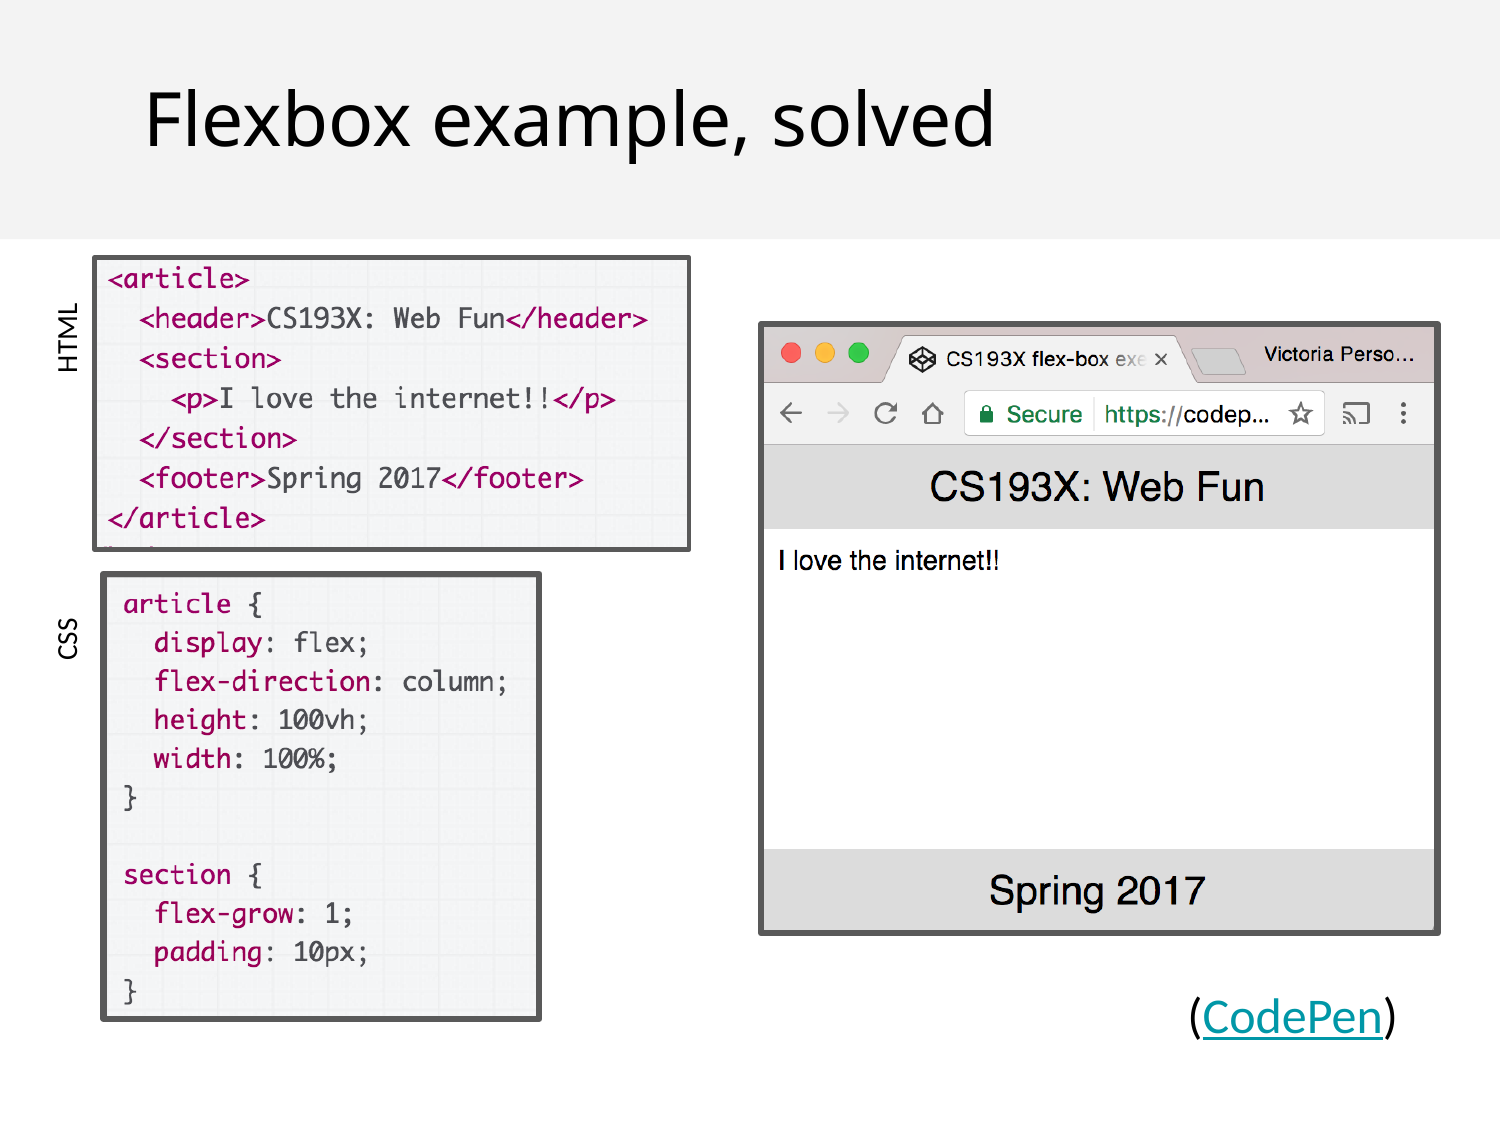

# Flexbox example, solved
HTML
CSS
(CodePen)